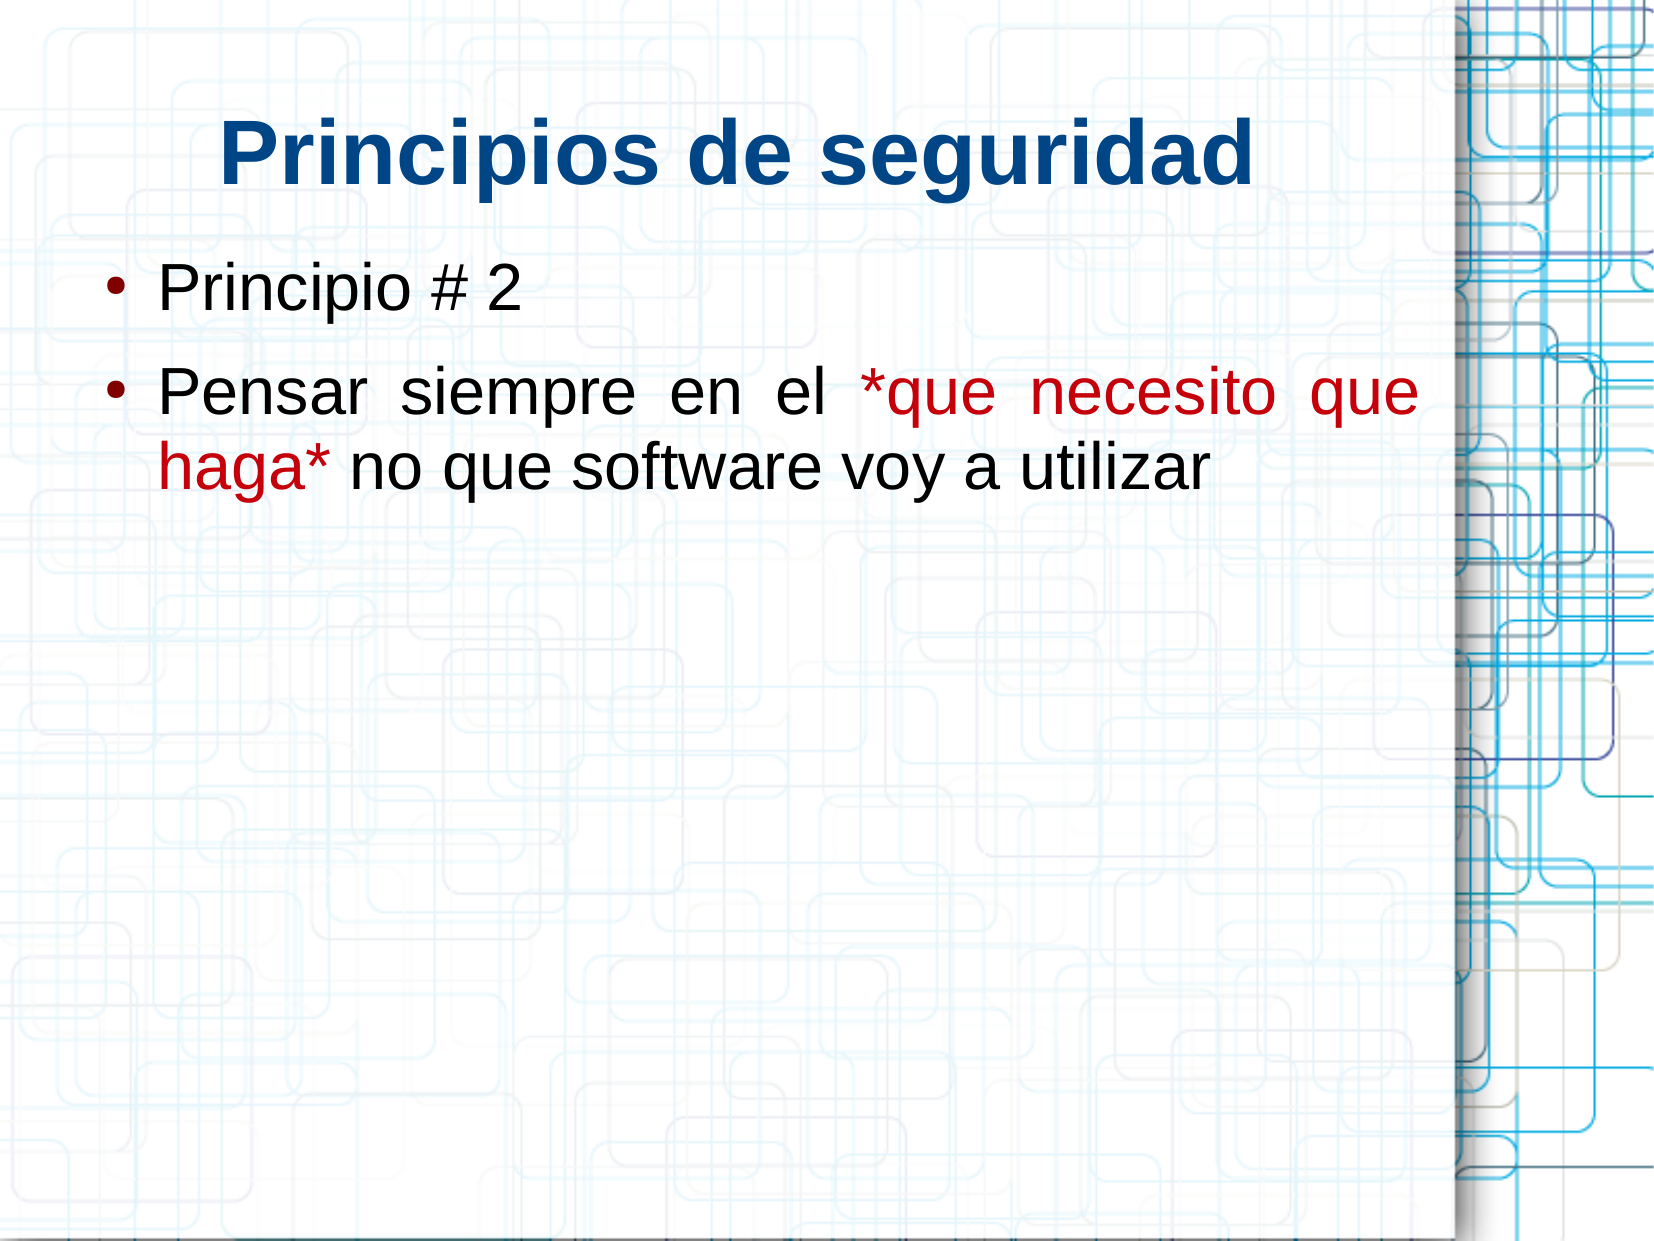

# Principios de seguridad
Principio # 2
Pensar siempre en el *que necesito que haga* no que software voy a utilizar